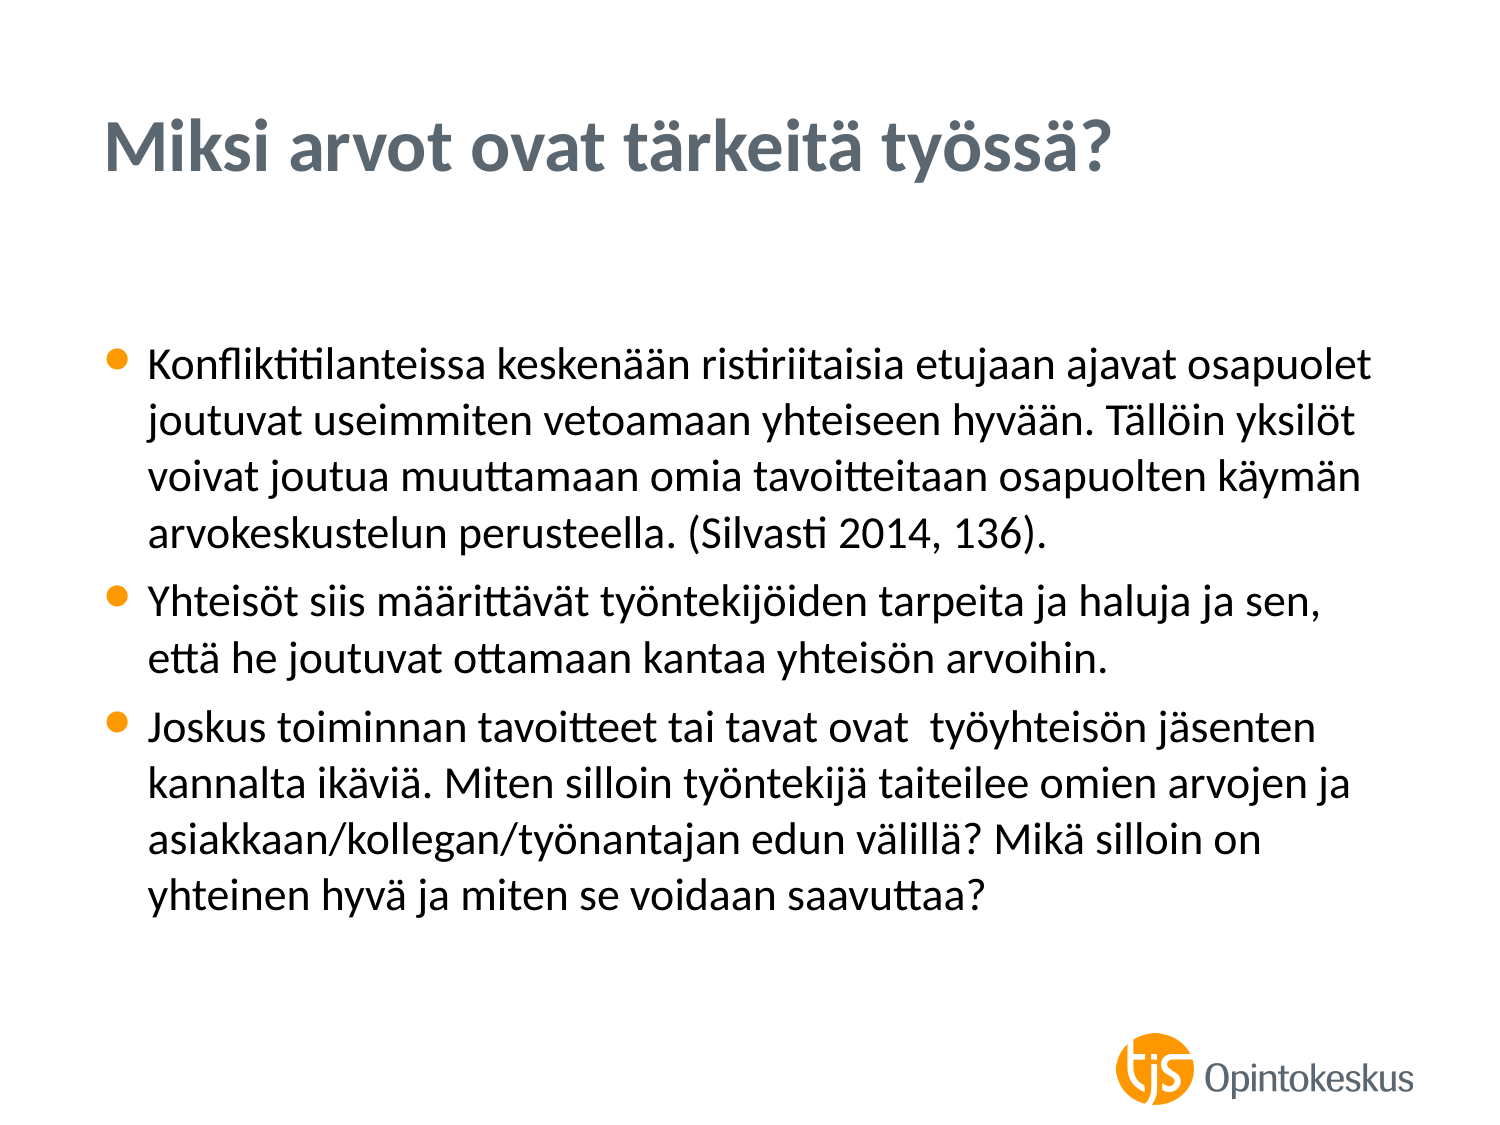

Miksi arvot ovat tärkeitä työssä?
# Konfliktitilanteissa keskenään ristiriitaisia etujaan ajavat osapuolet joutuvat useimmiten vetoamaan yhteiseen hyvään. Tällöin yksilöt voivat joutua muuttamaan omia tavoitteitaan osapuolten käymän arvokeskustelun perusteella. (Silvasti 2014, 136).
Yhteisöt siis määrittävät työntekijöiden tarpeita ja haluja ja sen, että he joutuvat ottamaan kantaa yhteisön arvoihin.
Joskus toiminnan tavoitteet tai tavat ovat työyhteisön jäsenten kannalta ikäviä. Miten silloin työntekijä taiteilee omien arvojen ja asiakkaan/kollegan/työnantajan edun välillä? Mikä silloin on yhteinen hyvä ja miten se voidaan saavuttaa?